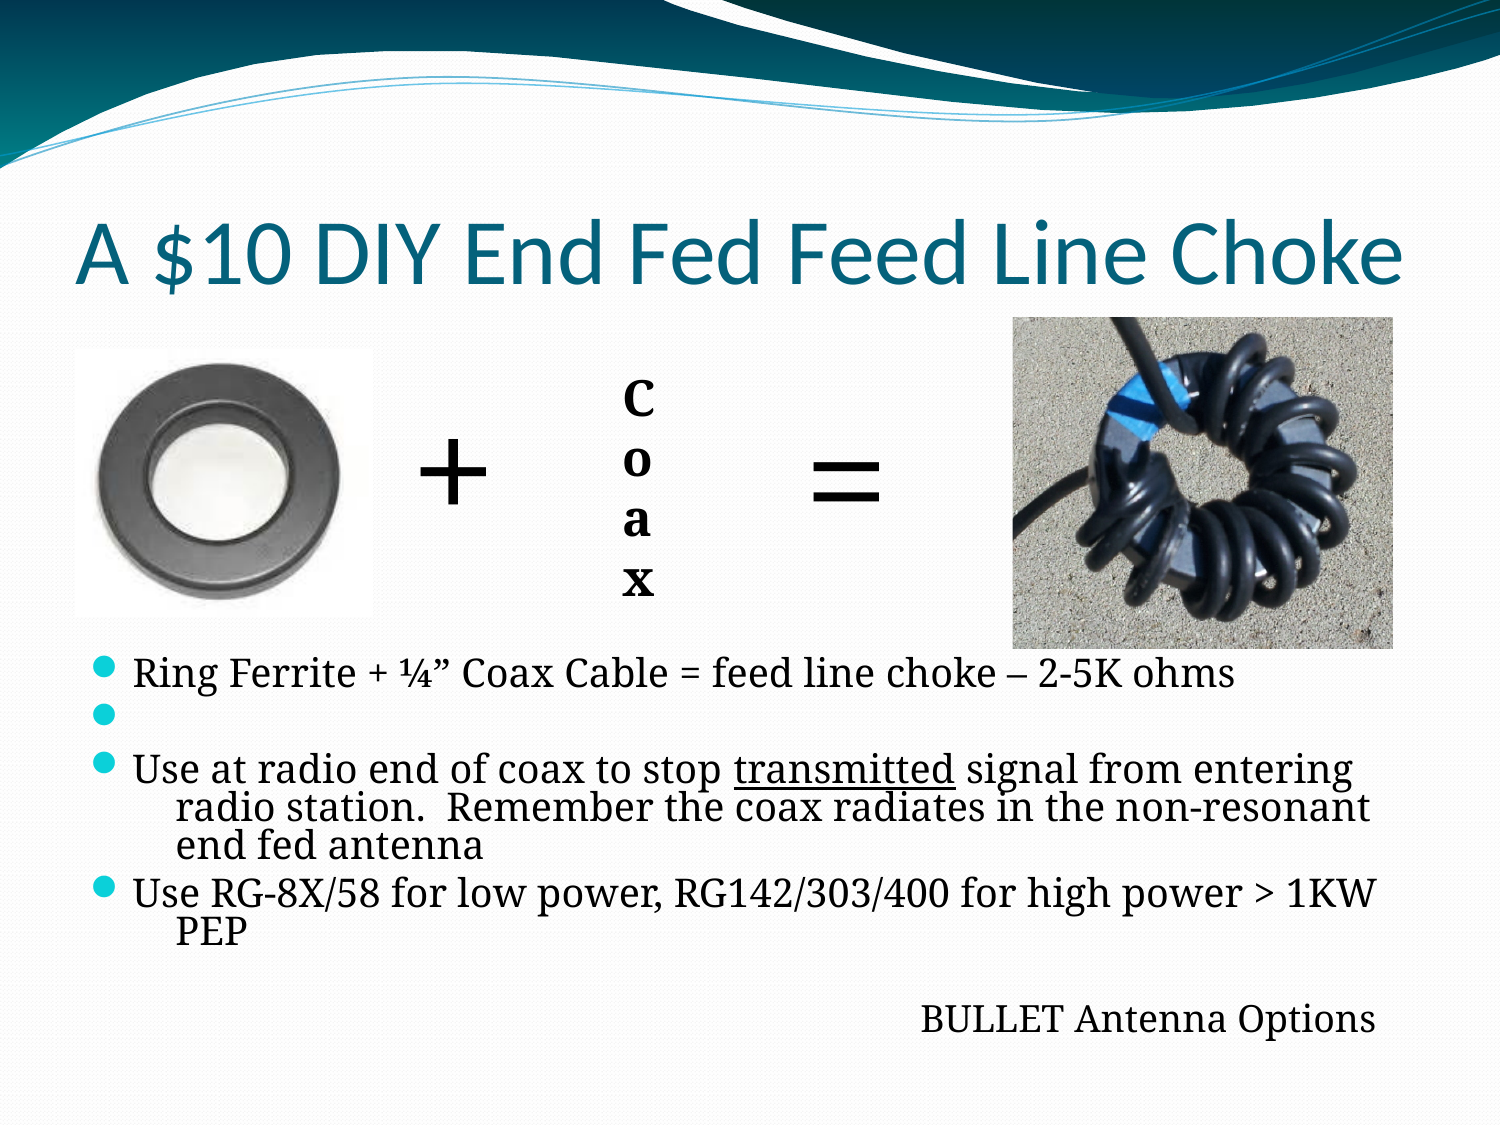

# A $10 DIY End Fed Feed Line Choke
C
o
a
x
⁺
⁼
Ring Ferrite + ¼” Coax Cable = feed line choke – 2-5K ohms
Use at radio end of coax to stop transmitted signal from entering radio station. Remember the coax radiates in the non-resonant end fed antenna
Use RG-8X/58 for low power, RG142/303/400 for high power > 1KW PEP
BULLET Antenna Options